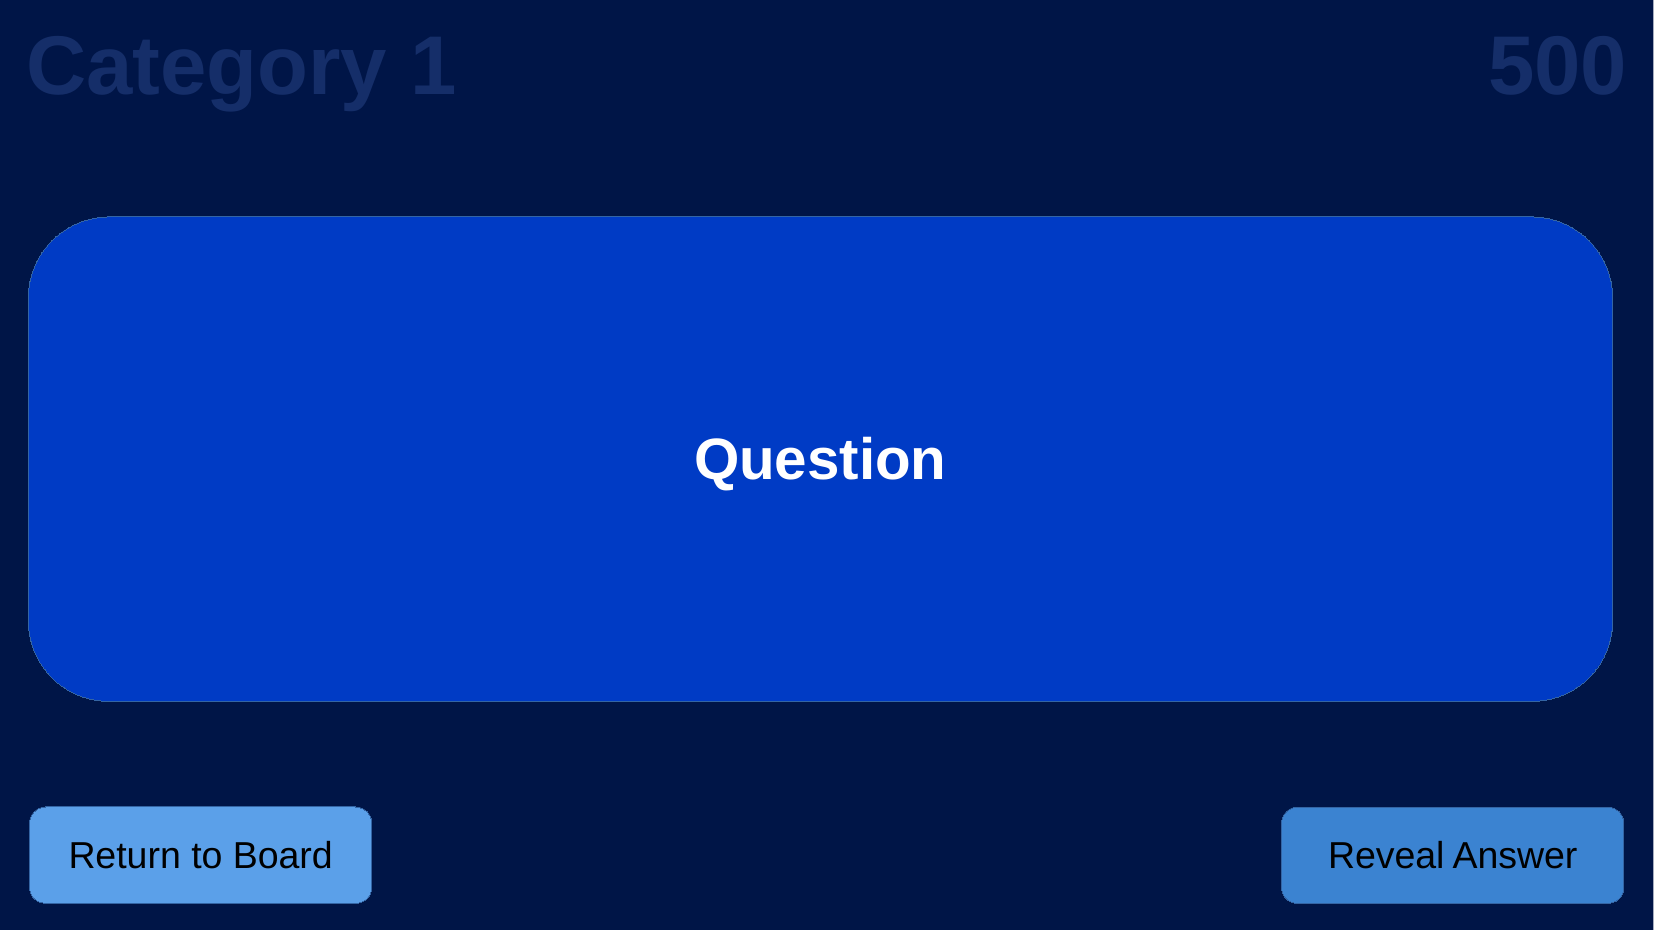

Category 1
500
Question
Return to Board
Reveal Answer